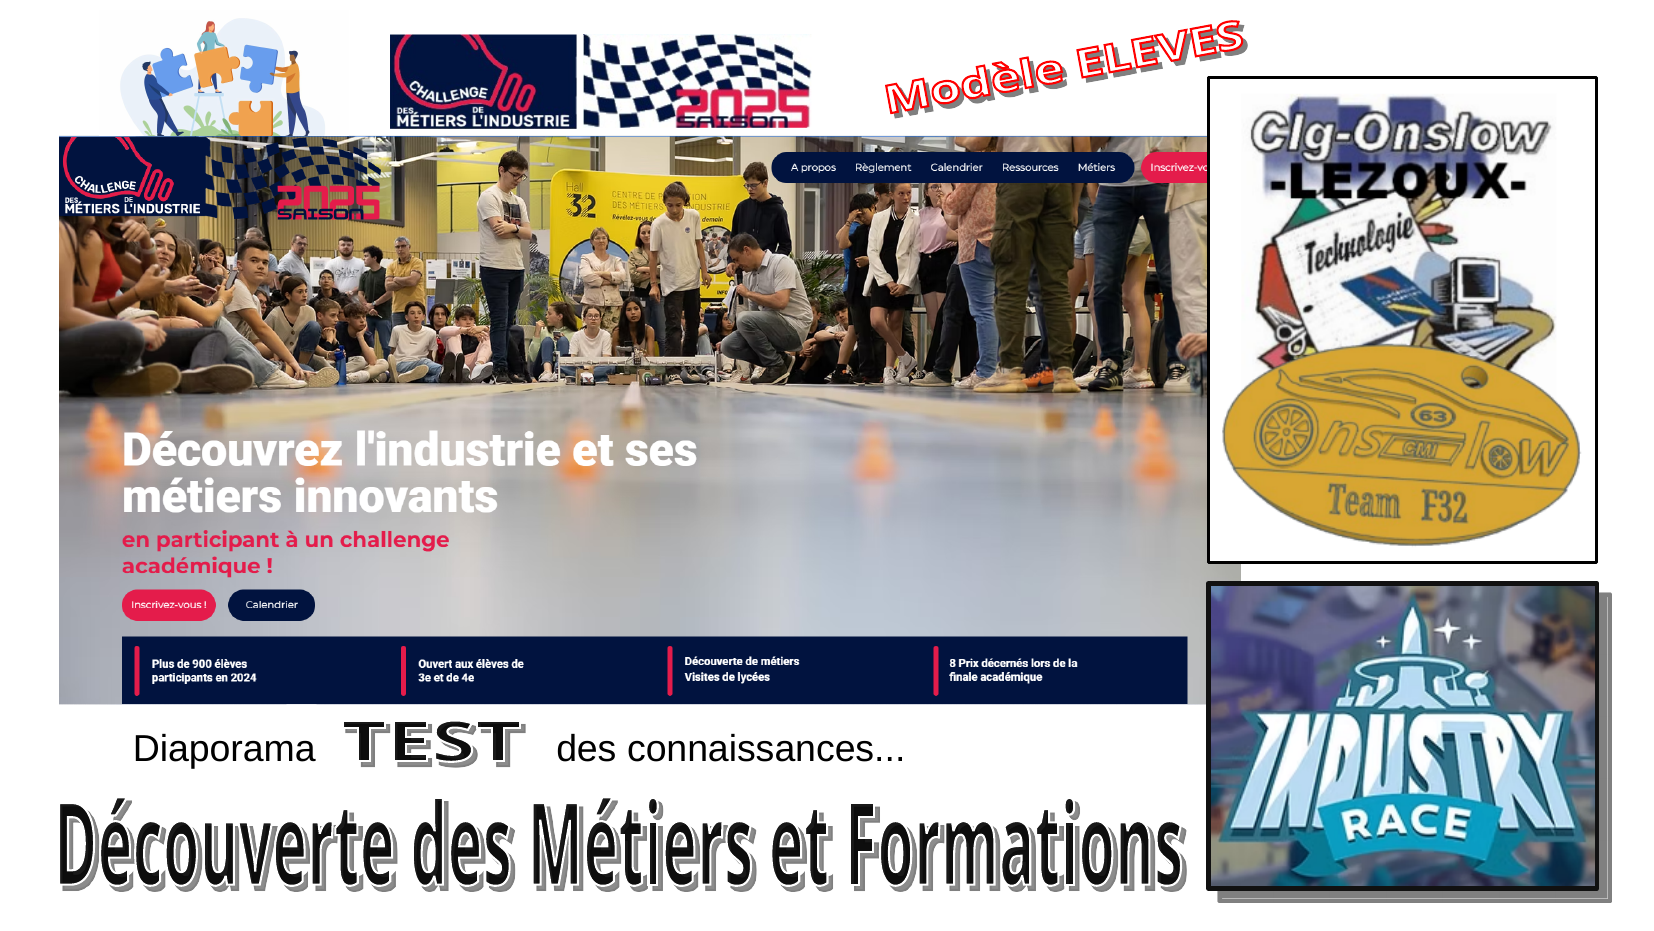

Modèle ELEVES
Diaporama des connaissances...
TEST
Découverte des Métiers et Formations